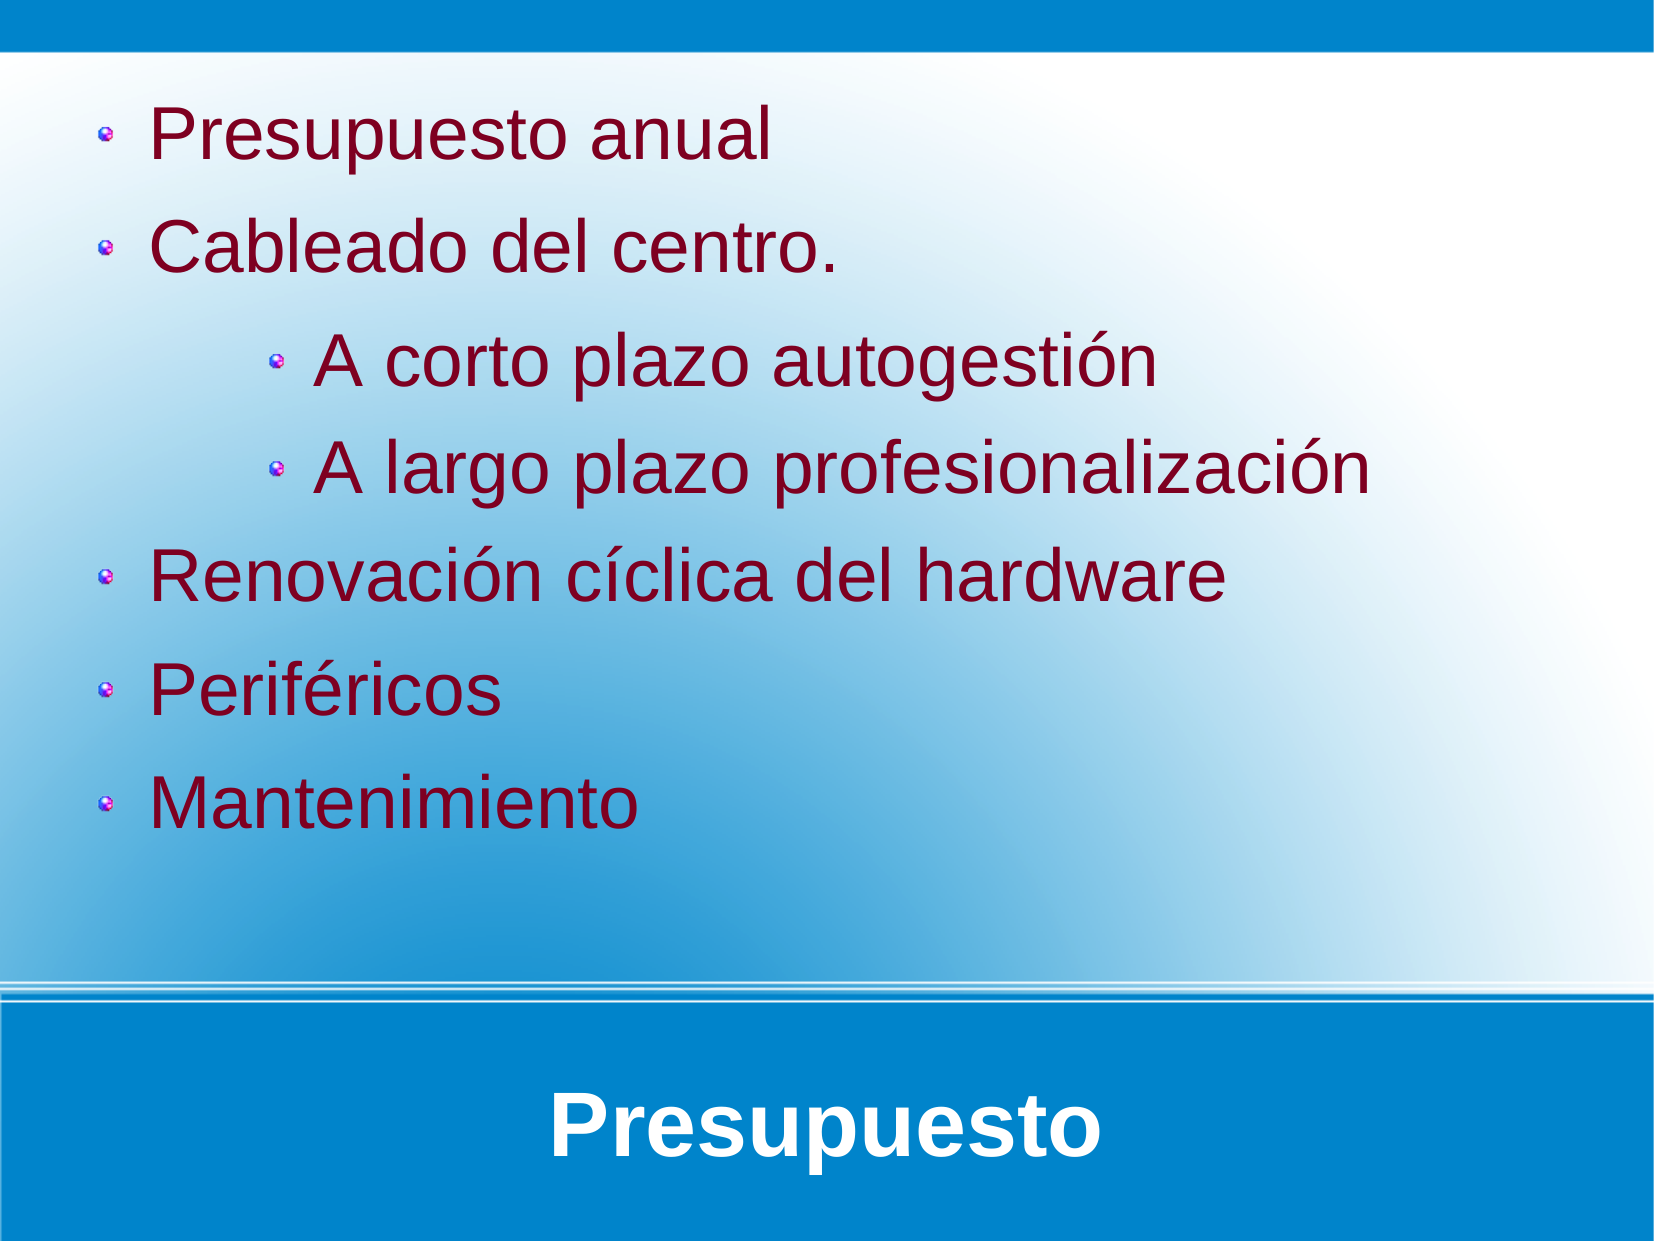

Presupuesto anual
Cableado del centro.
A corto plazo autogestión
A largo plazo profesionalización
Renovación cíclica del hardware
Periféricos
Mantenimiento
# Presupuesto